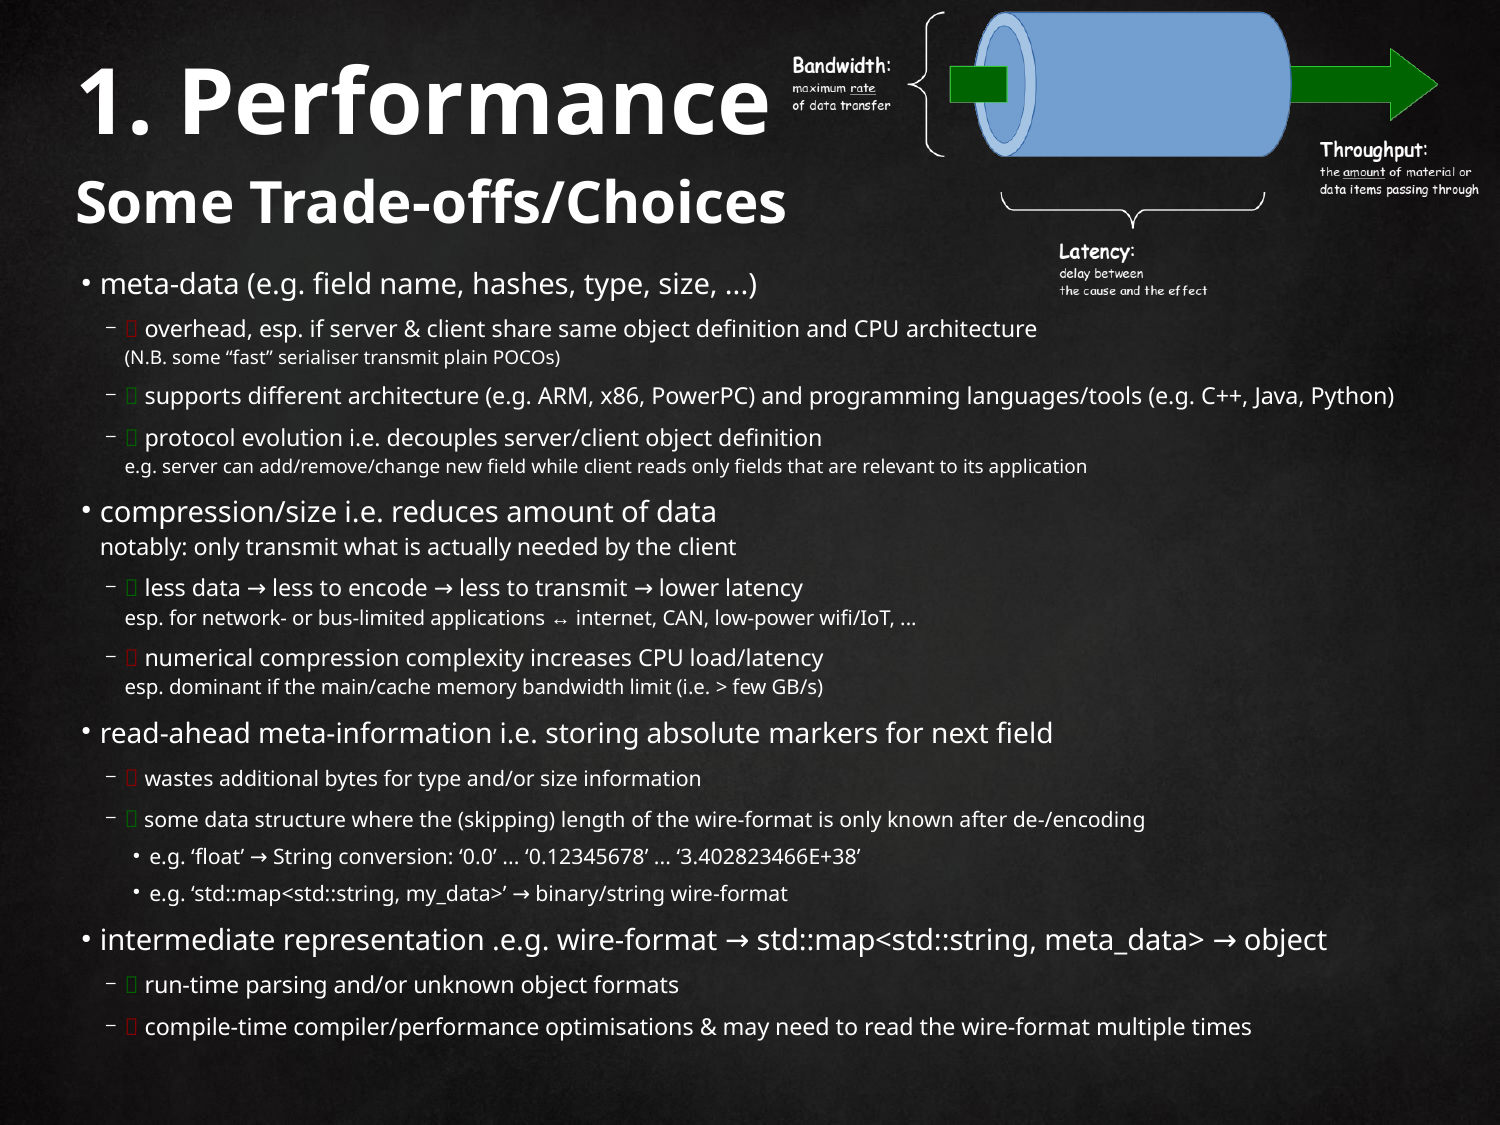

# 1. Performance Some Trade-offs/Choices
meta-data (e.g. field name, hashes, type, size, ...)
 overhead, esp. if server & client share same object definition and CPU architecture
(N.B. some “fast” serialiser transmit plain POCOs)
 supports different architecture (e.g. ARM, x86, PowerPC) and programming languages/tools (e.g. C++, Java, Python)
 protocol evolution i.e. decouples server/client object definition
e.g. server can add/remove/change new field while client reads only fields that are relevant to its application
compression/size i.e. reduces amount of data
notably: only transmit what is actually needed by the client
 less data → less to encode → less to transmit → lower latency
esp. for network- or bus-limited applications ↔ internet, CAN, low-power wifi/IoT, ...
 numerical compression complexity increases CPU load/latency
esp. dominant if the main/cache memory bandwidth limit (i.e. > few GB/s)
read-ahead meta-information i.e. storing absolute markers for next field
 wastes additional bytes for type and/or size information
 some data structure where the (skipping) length of the wire-format is only known after de-/encoding
e.g. ‘float’ → String conversion: ‘0.0’ ... ‘0.12345678’ ... ‘3.402823466E+38’
e.g. ‘std::map<std::string, my_data>’ → binary/string wire-format
intermediate representation .e.g. wire-format → std::map<std::string, meta_data> → object
 run-time parsing and/or unknown object formats
 compile-time compiler/performance optimisations & may need to read the wire-format multiple times